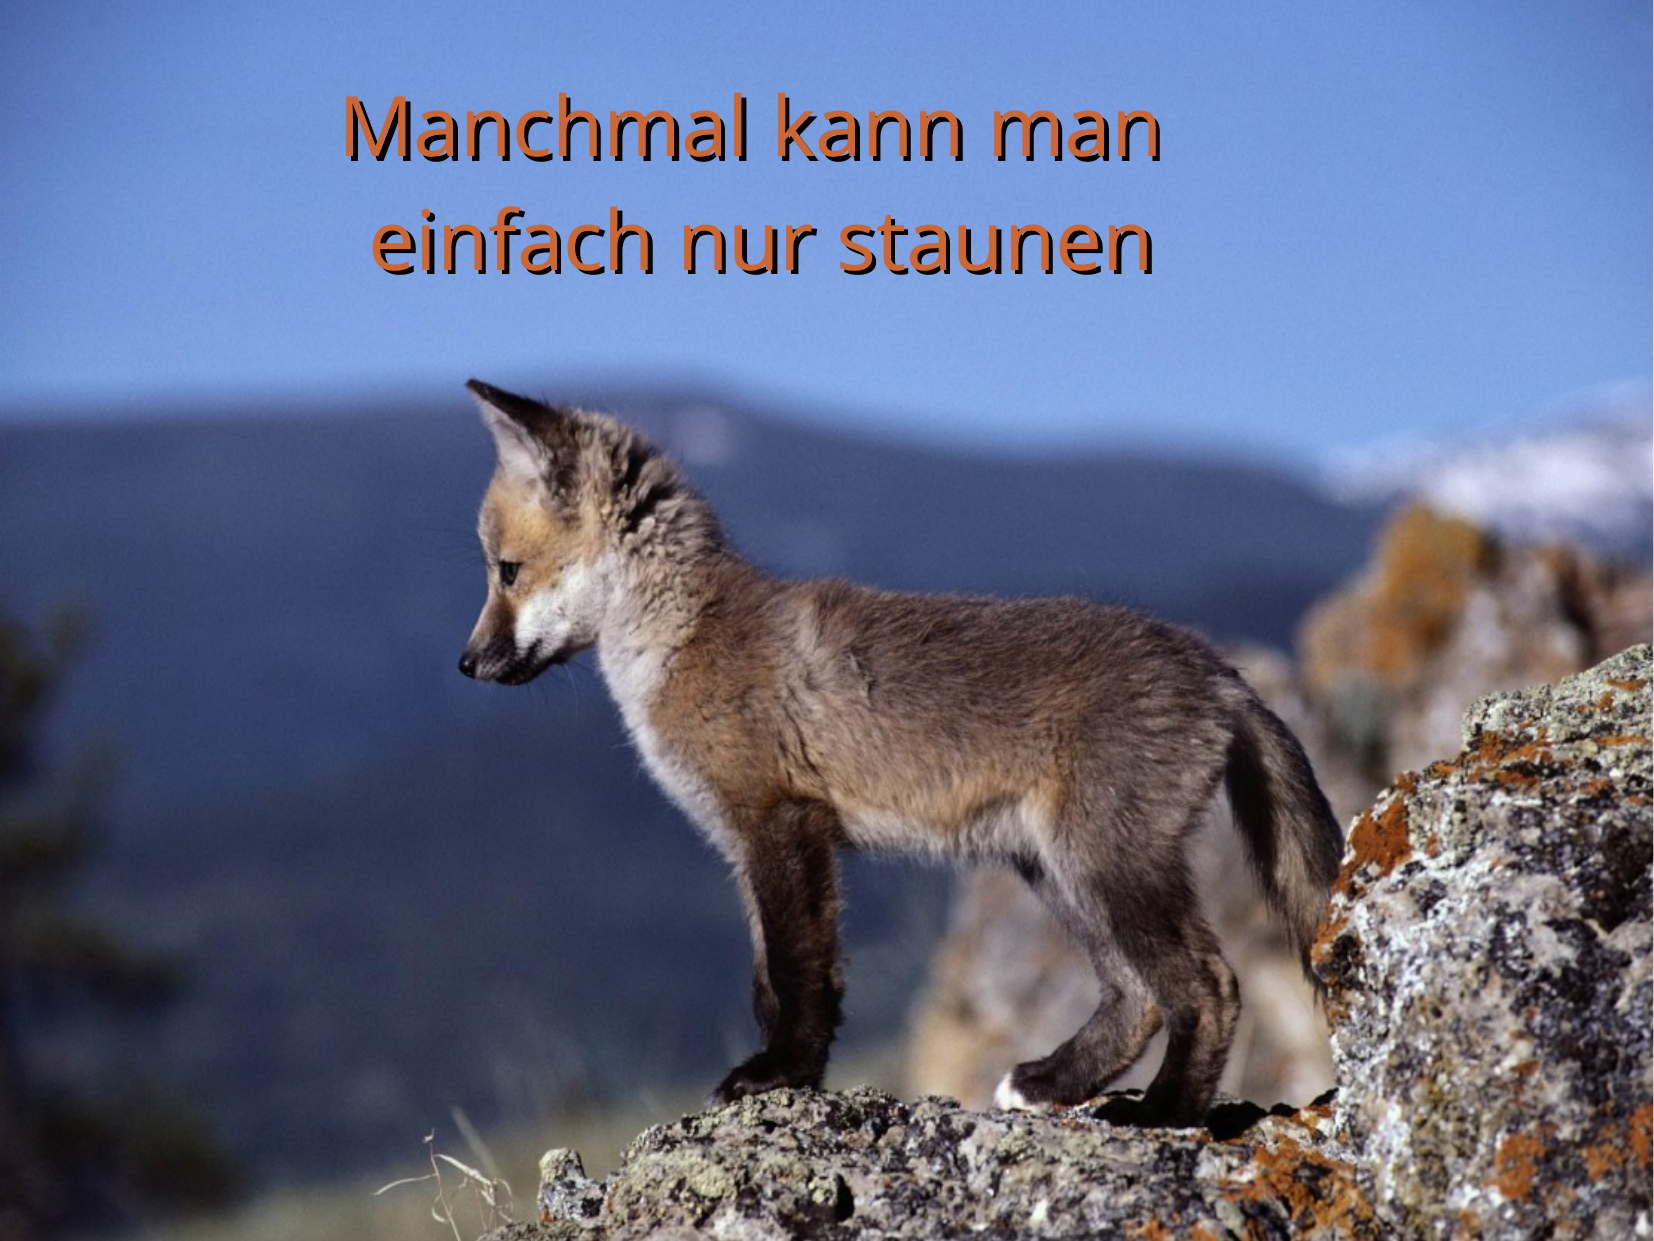

# Manchmal kann man einfach nur staunen